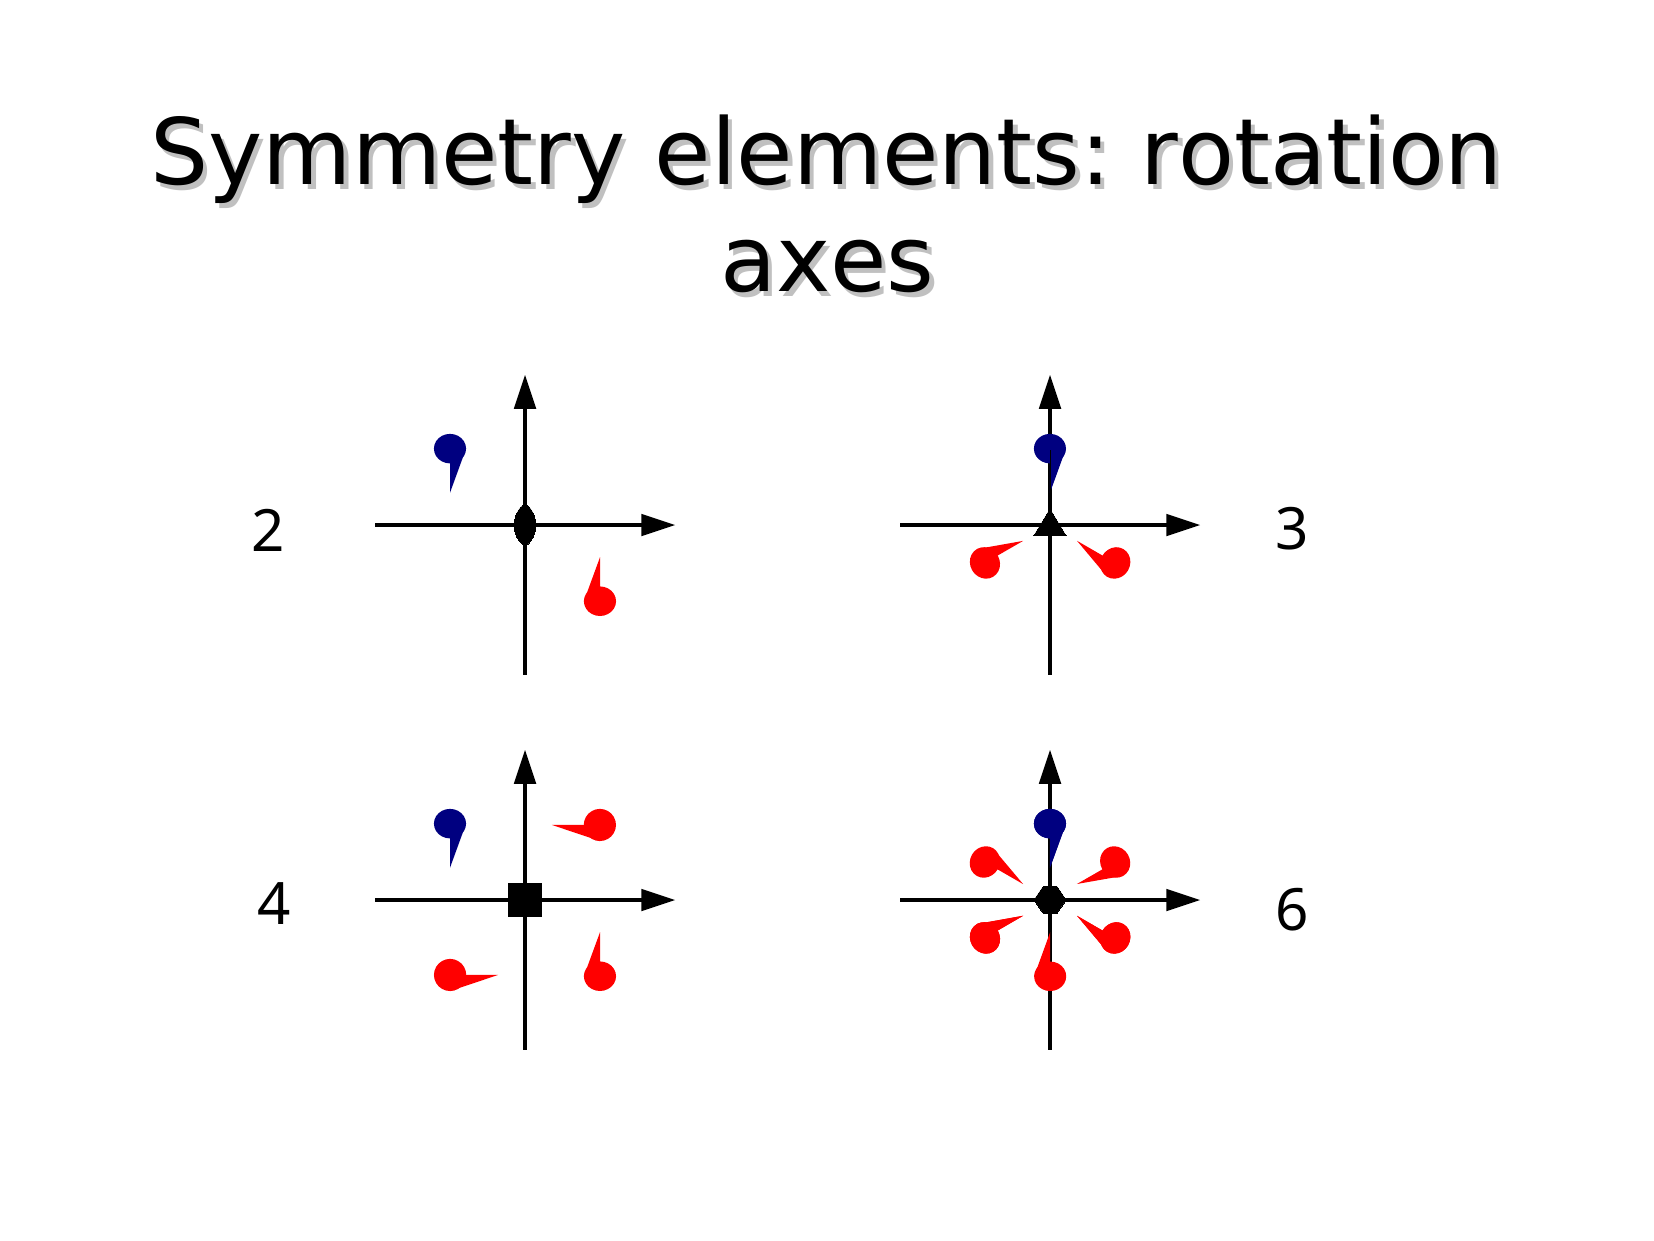

# Symmetry elements: rotation axes
3
2
4
6